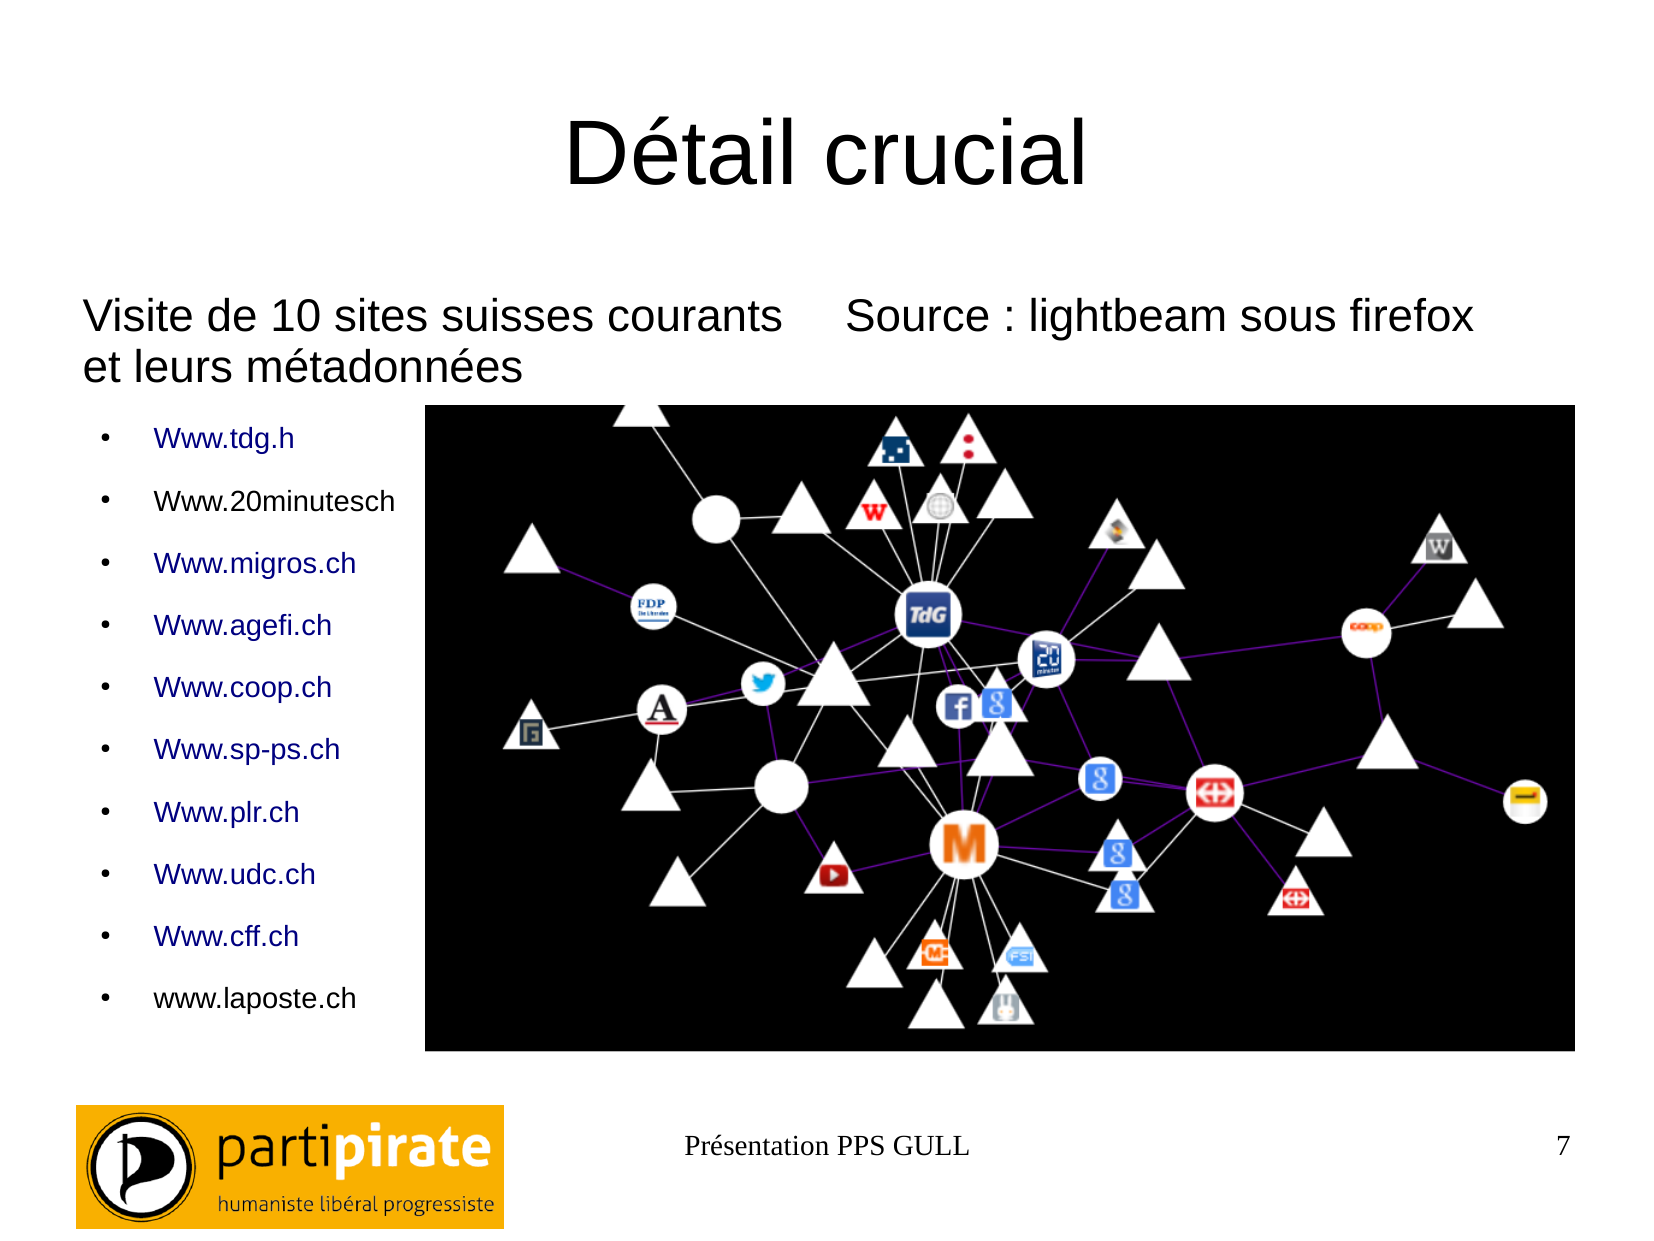

# Détail crucial
Visite de 10 sites suisses courants et leurs métadonnées
Www.tdg.h
Www.20minutesch
Www.migros.ch
Www.agefi.ch
Www.coop.ch
Www.sp-ps.ch
Www.plr.ch
Www.udc.ch
Www.cff.ch
www.laposte.ch
Source : lightbeam sous firefox
Présentation PPS GULL
7